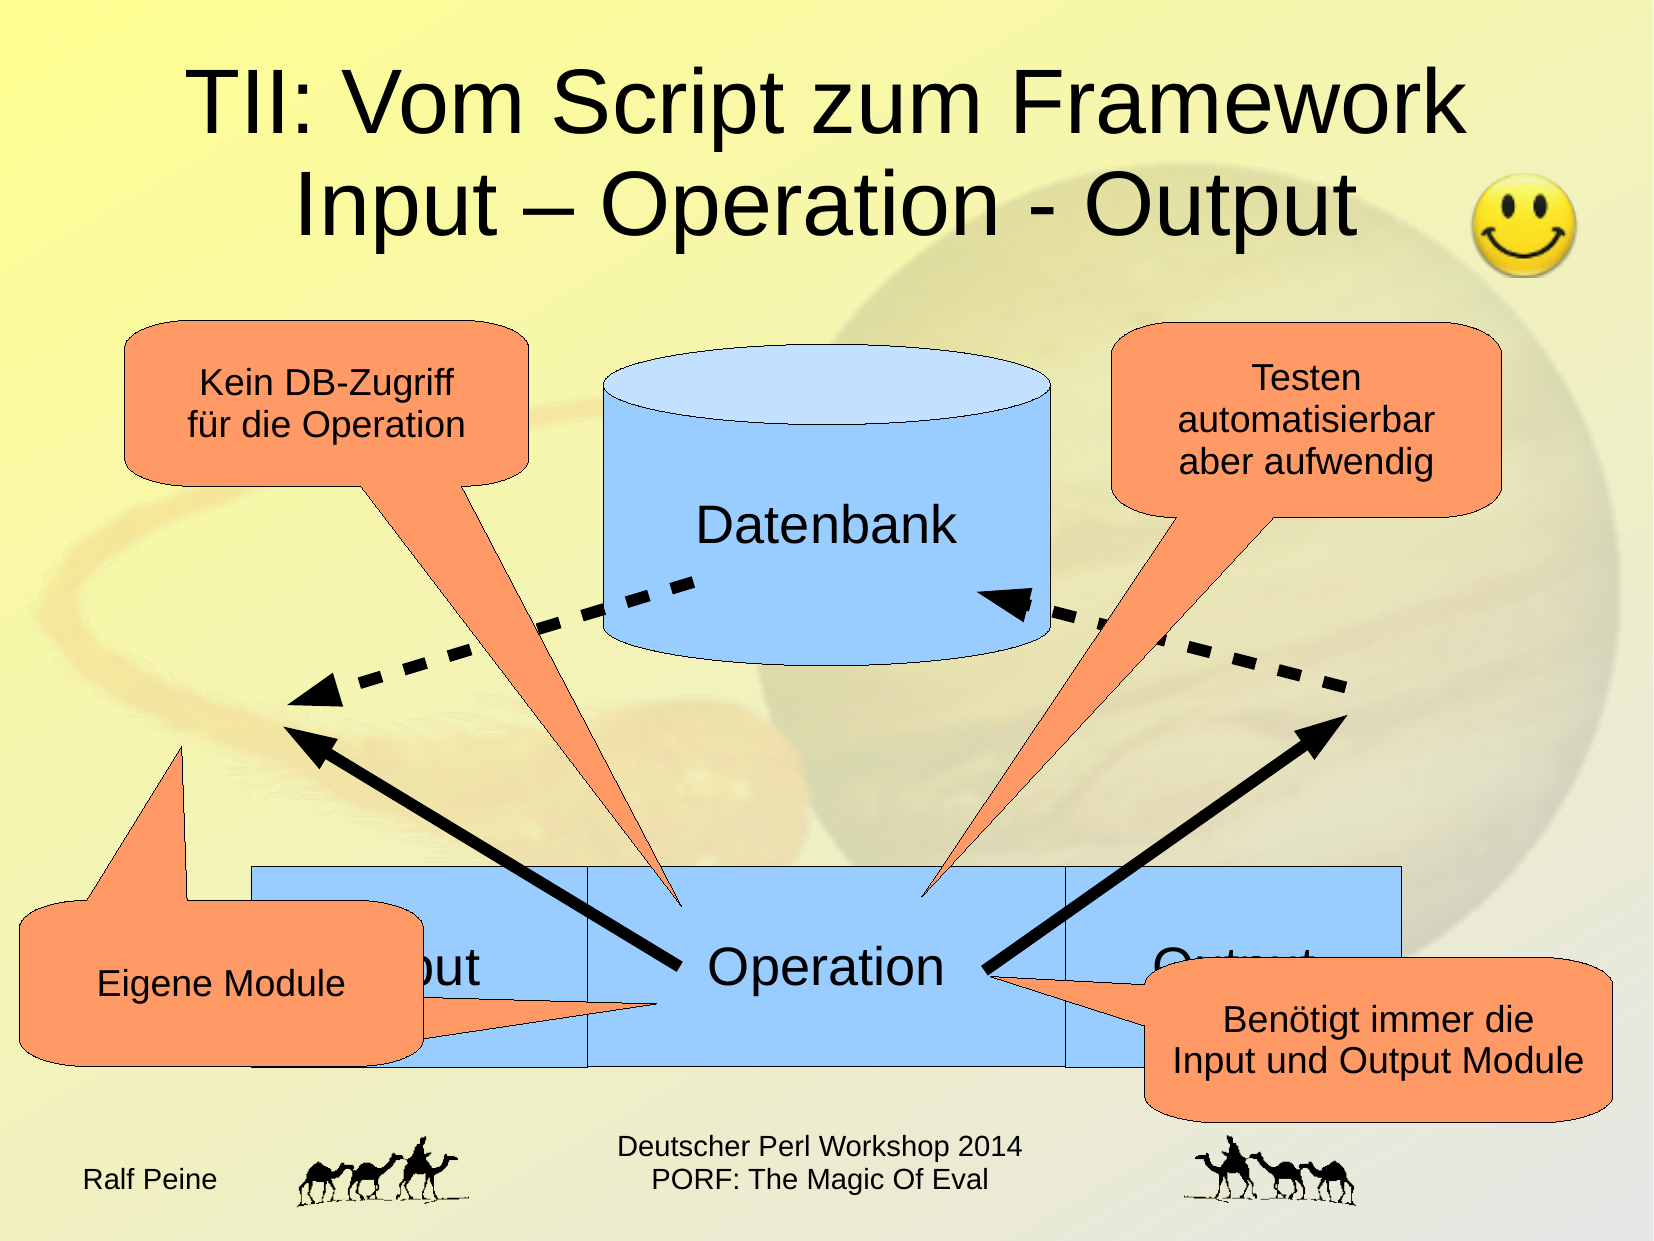

# TII: Vom Script zum Framework Input – Operation - Output
Kein DB-Zugriff
für die Operation
Testen
automatisierbar
aber aufwendig
Datenbank
Operation
Input
Output
Eigene Module
Eigene Module
Benötigt immer die
Input und Output Module